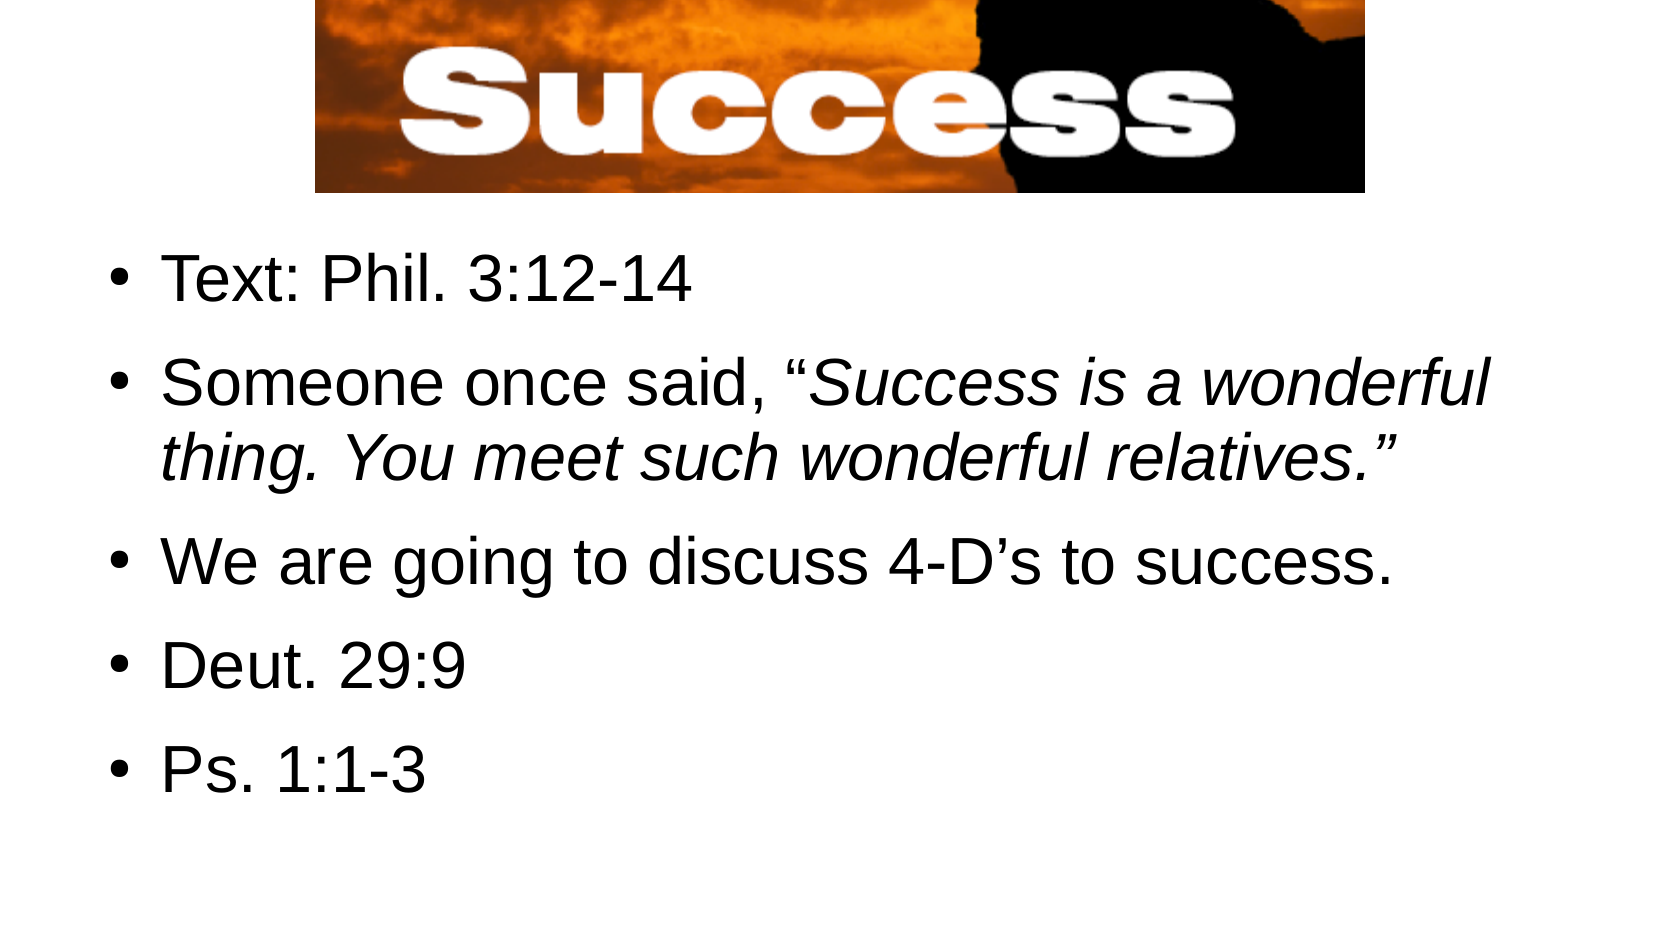

#
Text: Phil. 3:12-14
Someone once said, “Success is a wonderful thing. You meet such wonderful relatives.”
We are going to discuss 4-D’s to success.
Deut. 29:9
Ps. 1:1-3